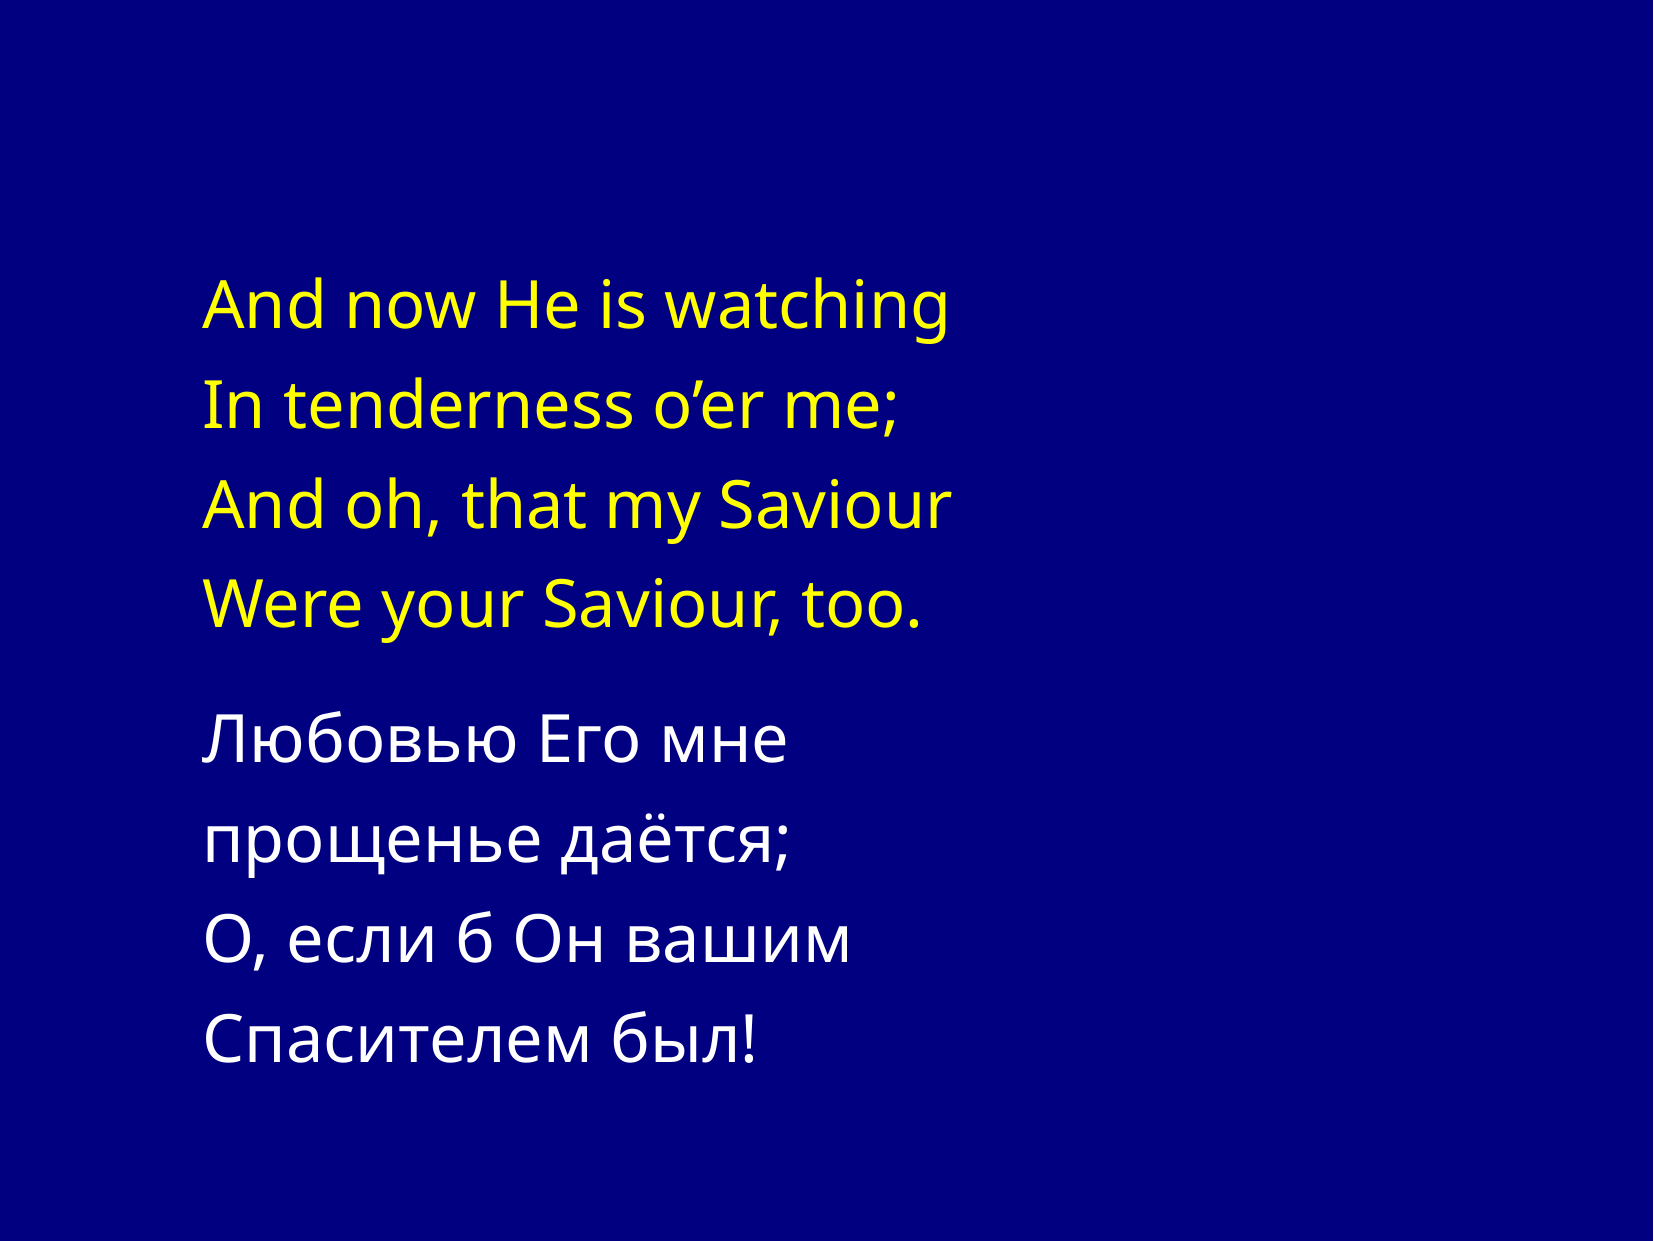

And now He is watching
	In tenderness o’er me;
	And oh, that my Saviour
	Were your Saviour, too.
	Любовью Его мне
	прощенье даётся;
	О, если б Он вашим
	Спасителем был!